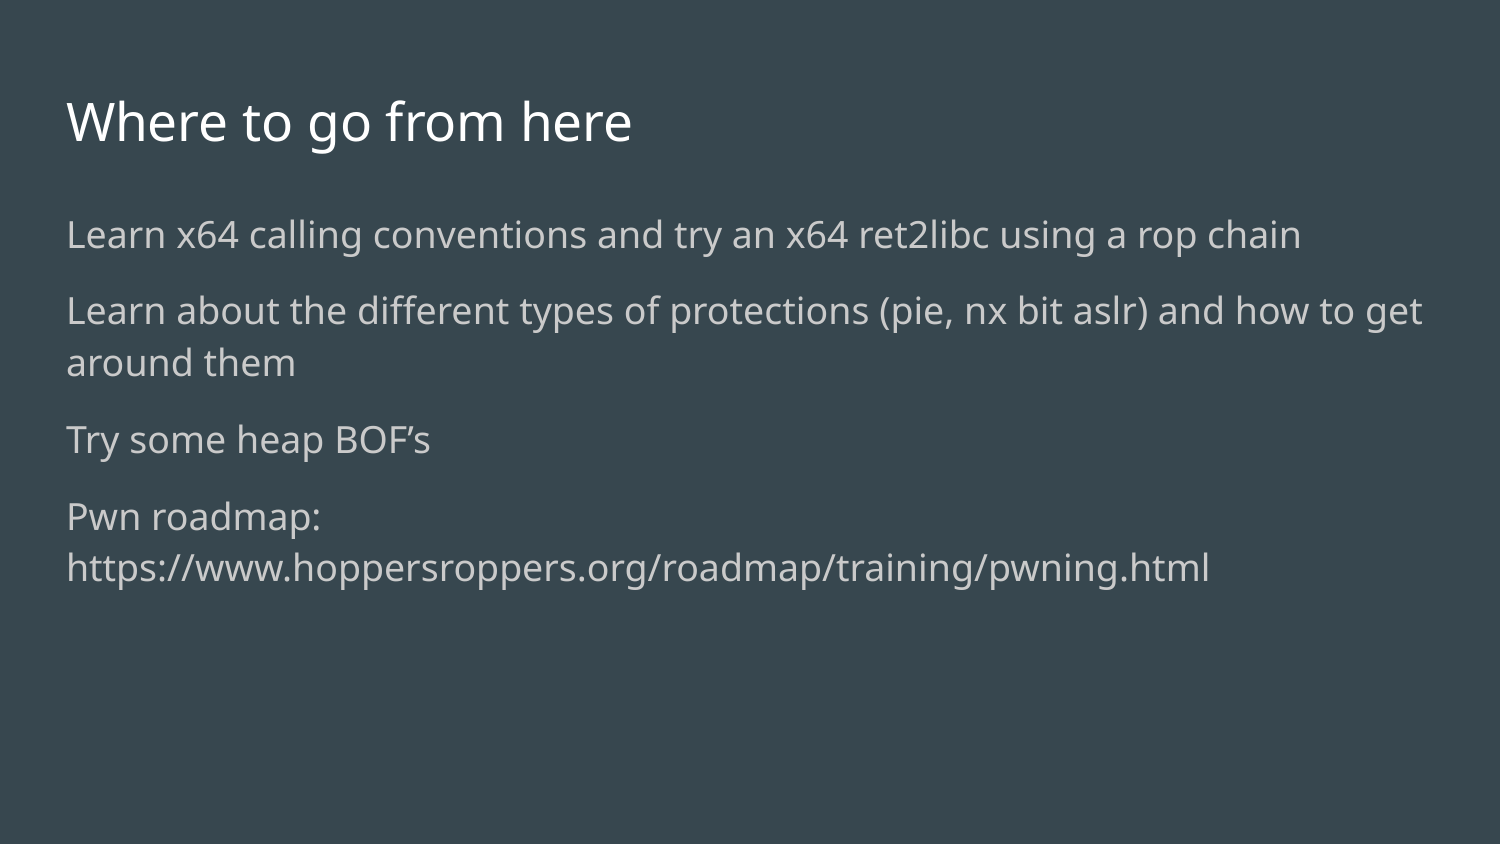

# Where to go from here
Learn x64 calling conventions and try an x64 ret2libc using a rop chain
Learn about the different types of protections (pie, nx bit aslr) and how to get around them
Try some heap BOF’s
Pwn roadmap: https://www.hoppersroppers.org/roadmap/training/pwning.html